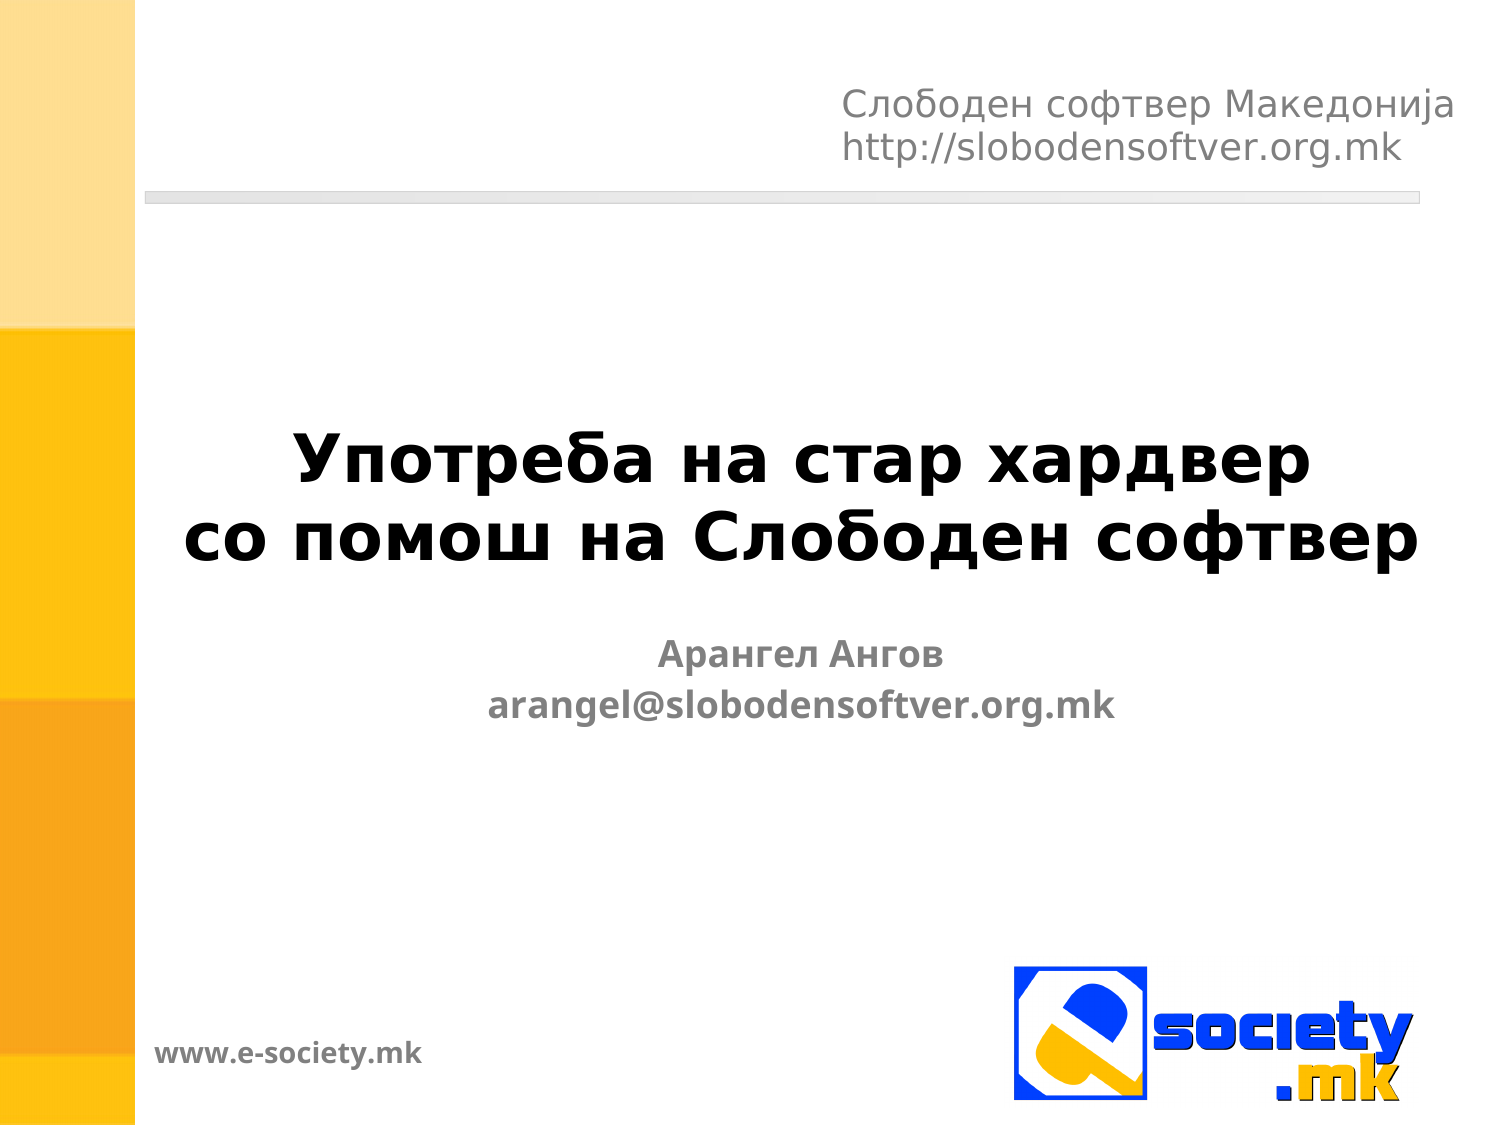

#
Слободен софтвер Македонија
http://slobodensoftver.org.mk
Употреба на стар хардвер
со помош на Слободен софтвер
Арангел Ангов
arangel@slobodensoftver.org.mk